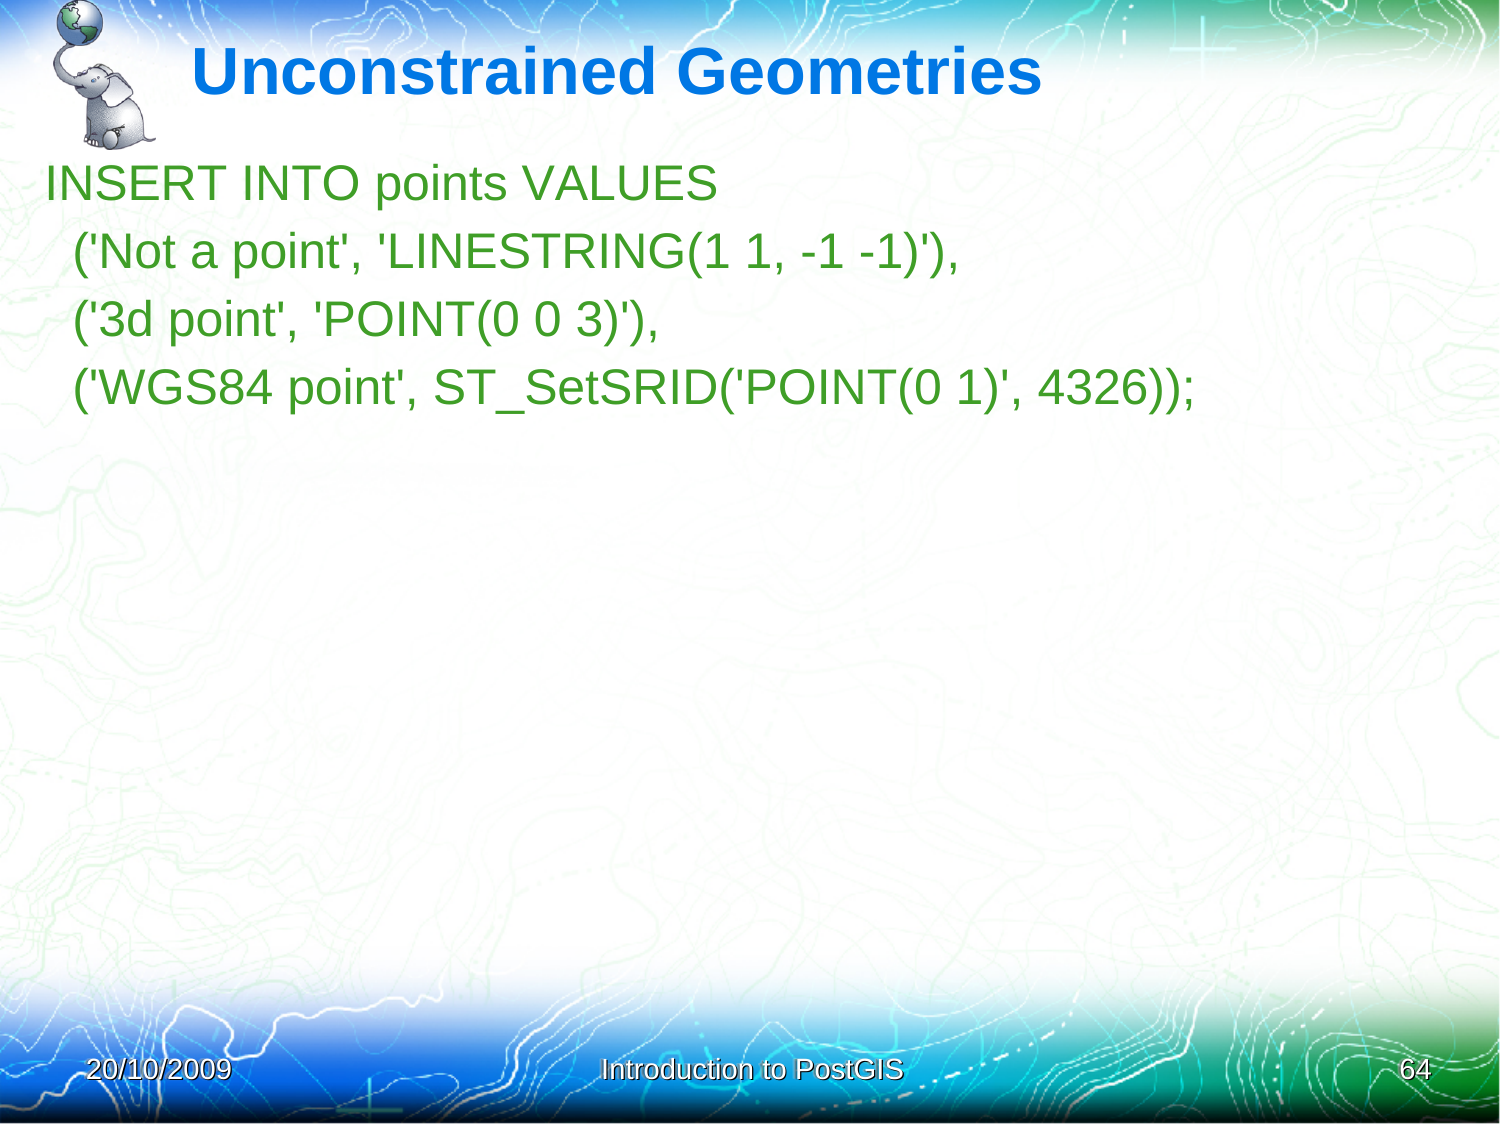

# Unconstrained Geometries
INSERT INTO points VALUES
 ('Not a point', 'LINESTRING(1 1, -1 -1)'),
 ('3d point', 'POINT(0 0 3)'),
 ('WGS84 point', ST_SetSRID('POINT(0 1)', 4326));
20/10/2009
Introduction to PostGIS
64